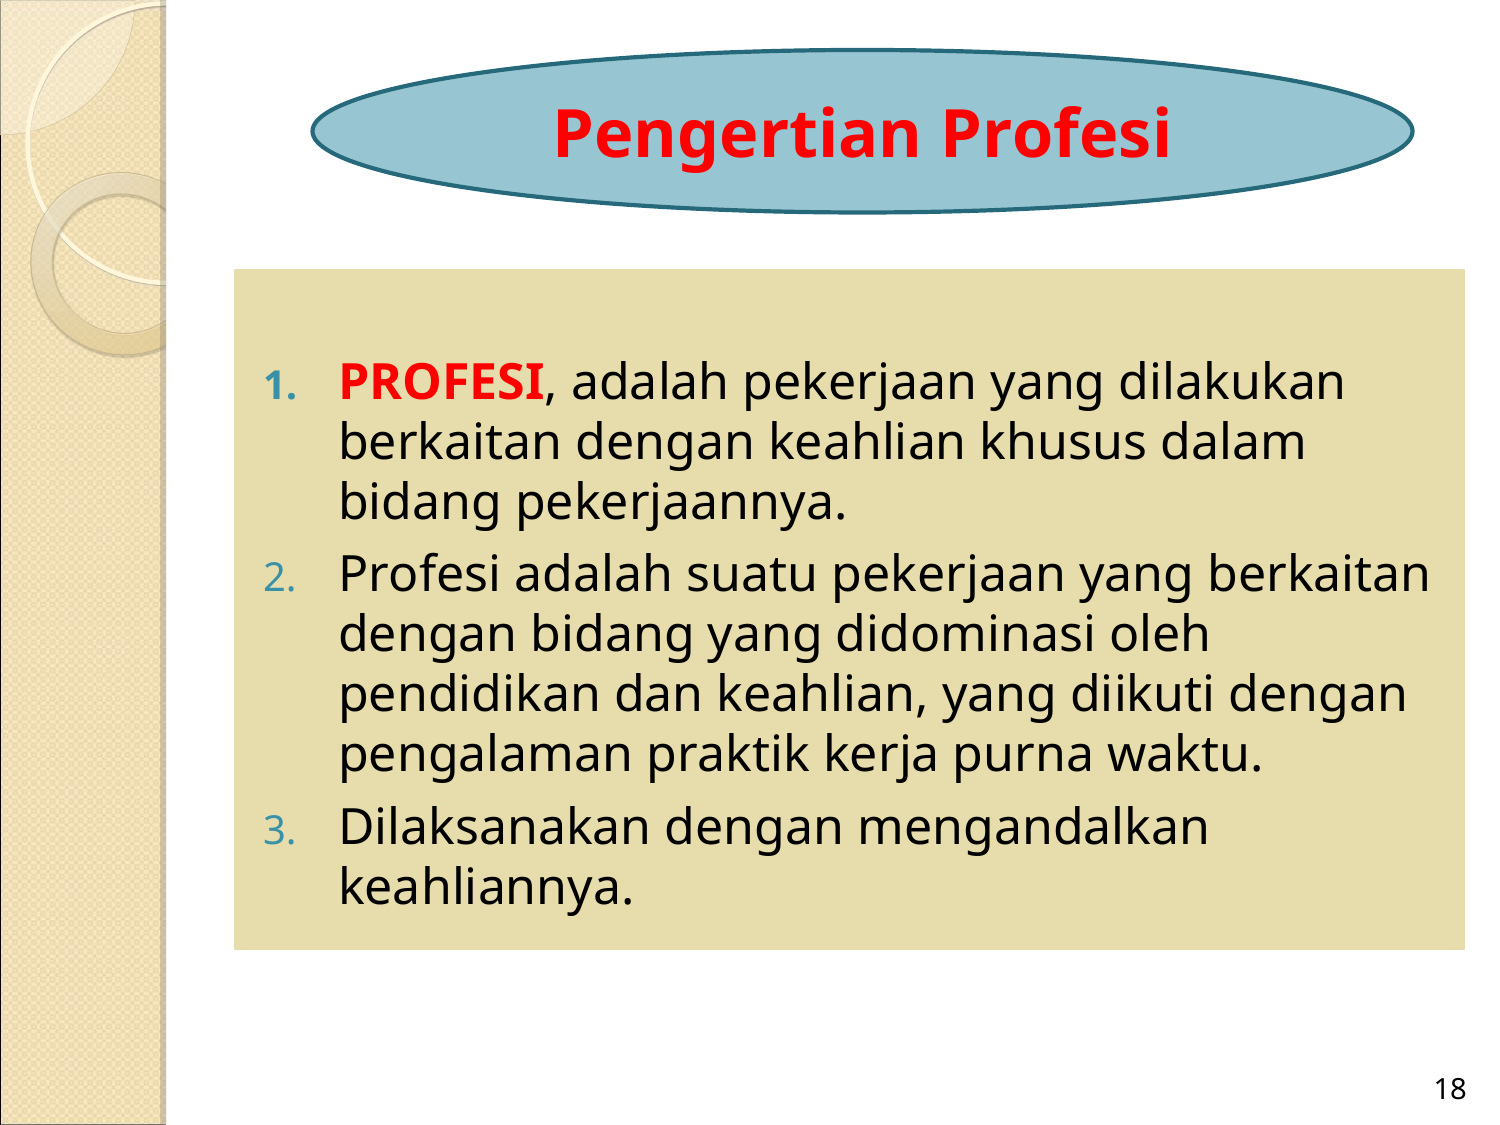

Pengertian Profesi
# PROFESI, adalah pekerjaan yang dilakukan berkaitan dengan keahlian khusus dalam bidang pekerjaannya.
Profesi adalah suatu pekerjaan yang berkaitan dengan bidang yang didominasi oleh pendidikan dan keahlian, yang diikuti dengan pengalaman praktik kerja purna waktu.
Dilaksanakan dengan mengandalkan keahliannya.
18